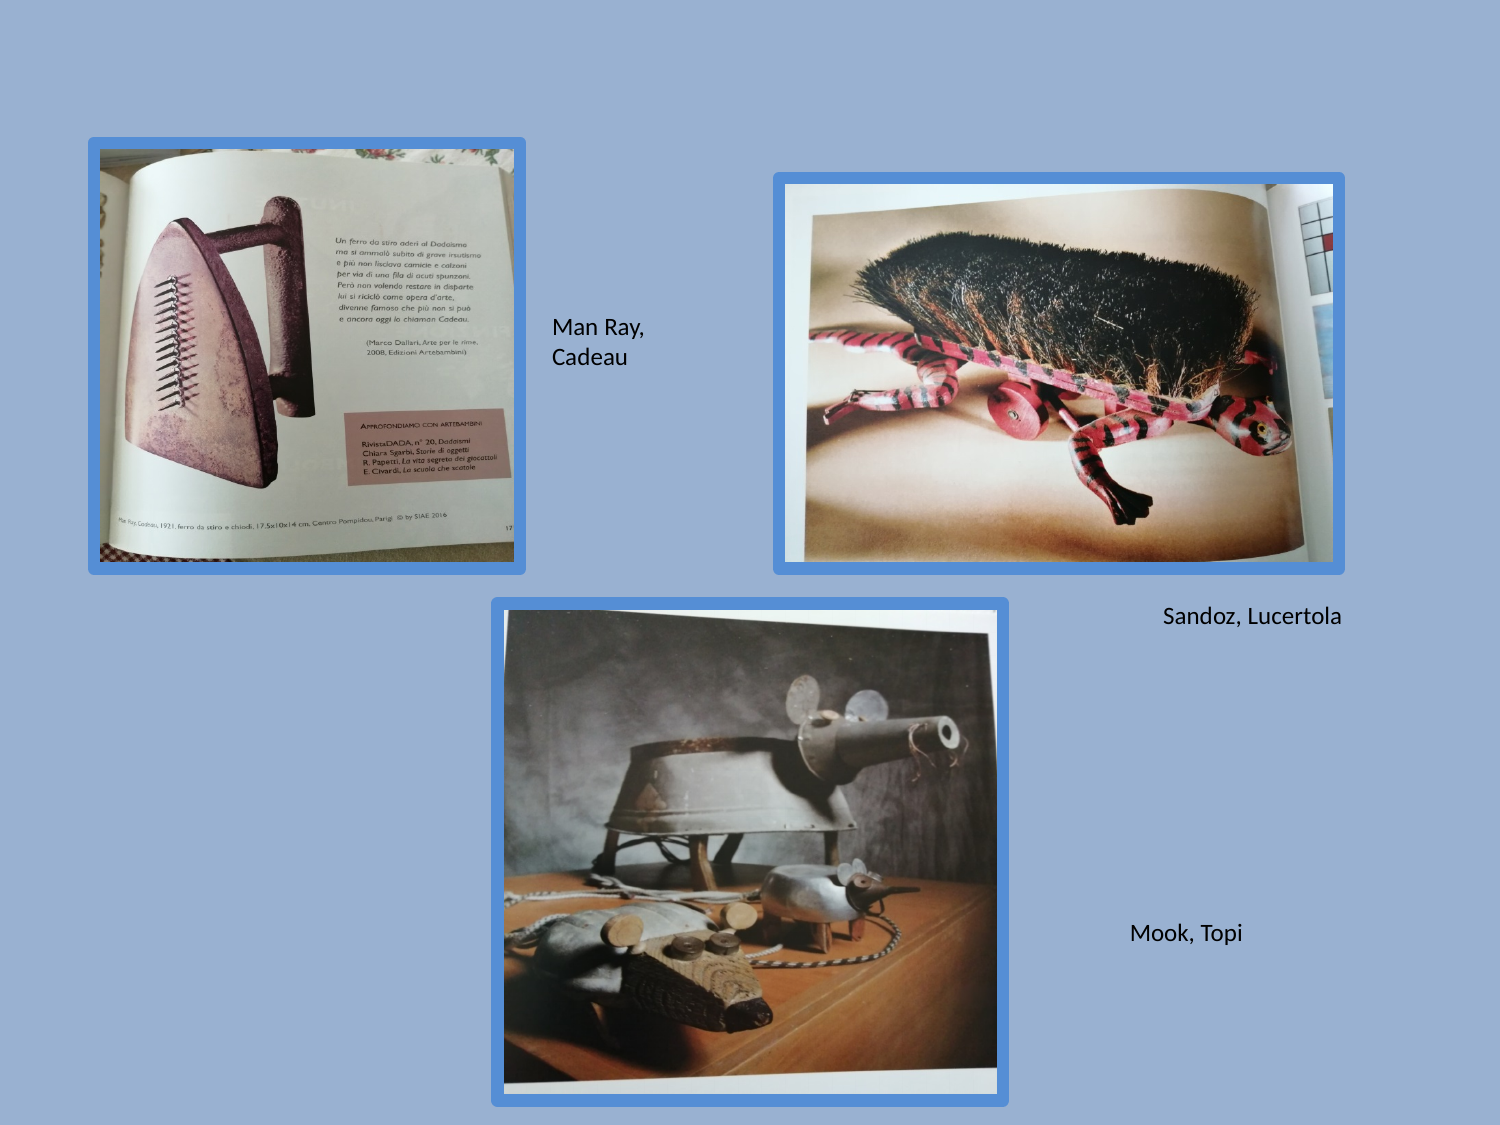

Man Ray, Cadeau
 Sandoz, Lucertola
Mook, Topi